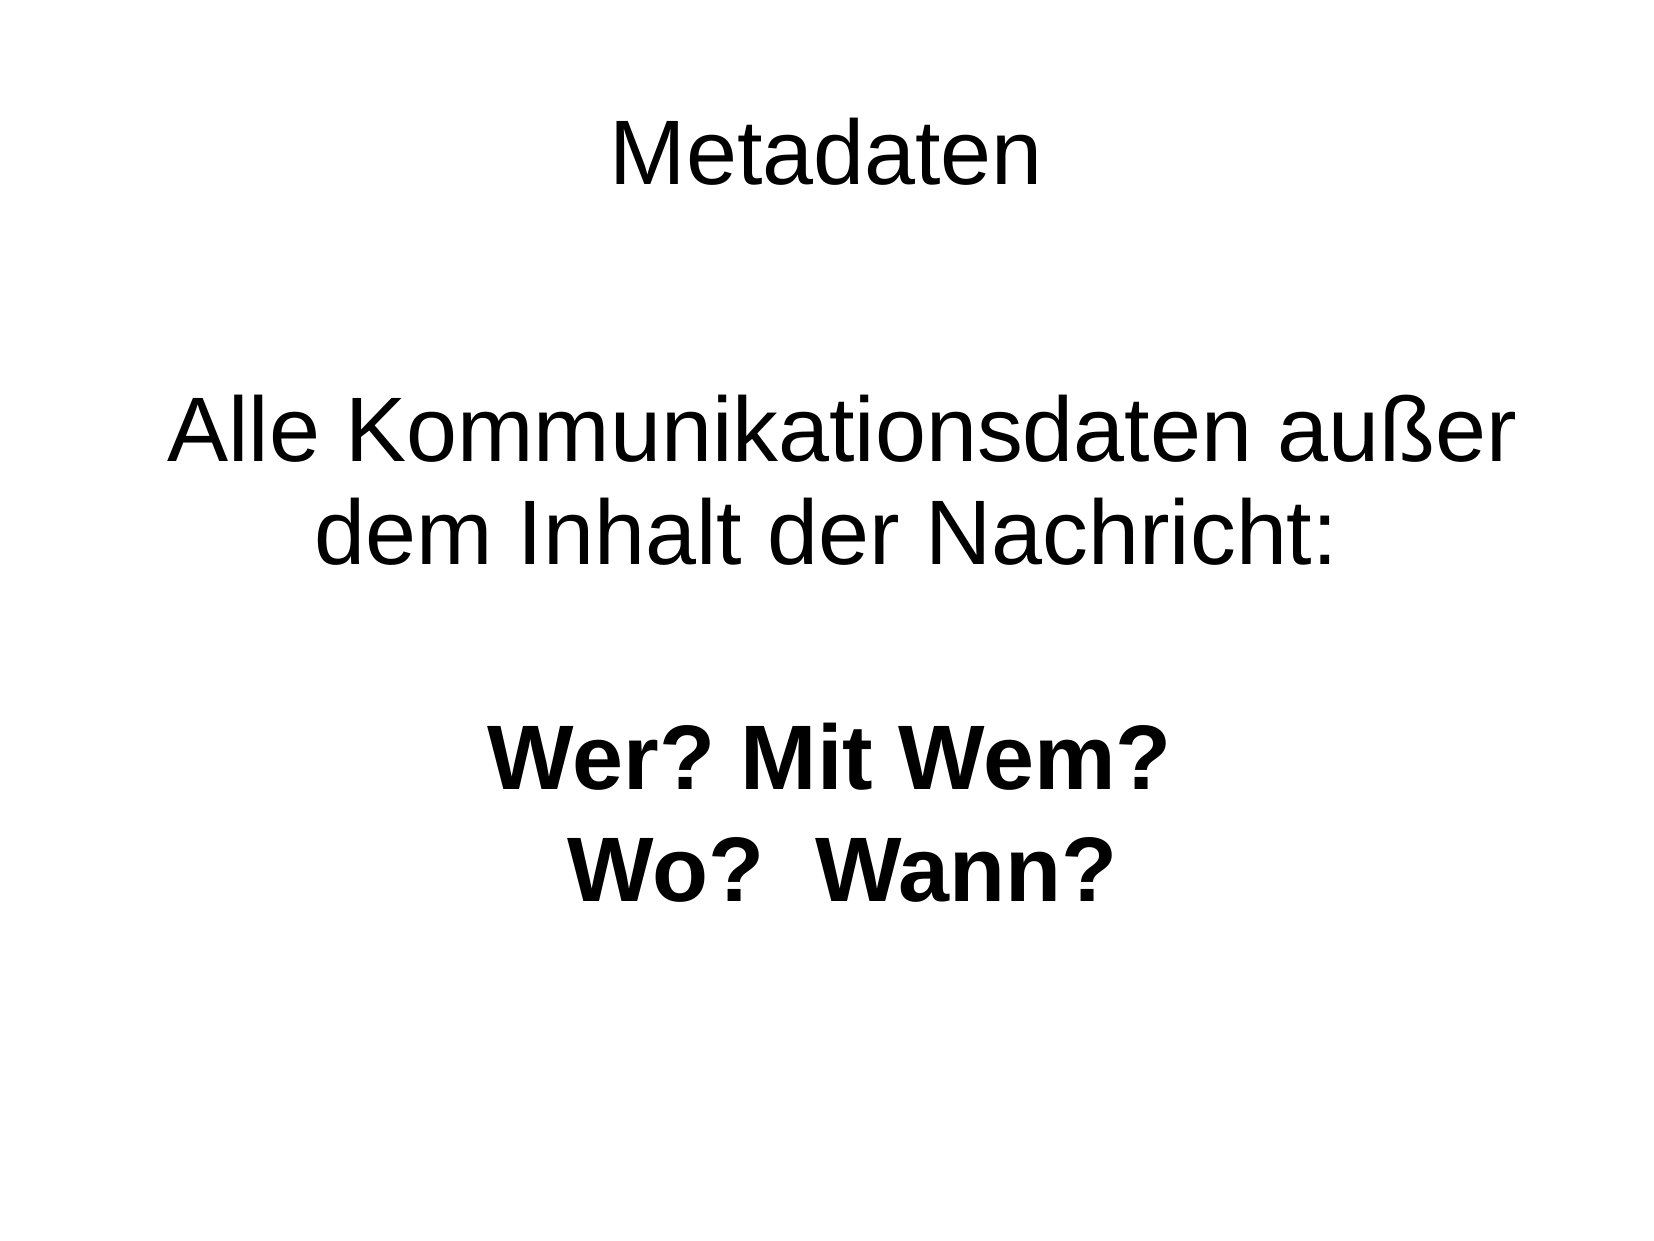

# Metadaten
Alle Kommunikationsdaten außer dem Inhalt der Nachricht:
Wer? Mit Wem?
Wo? Wann?